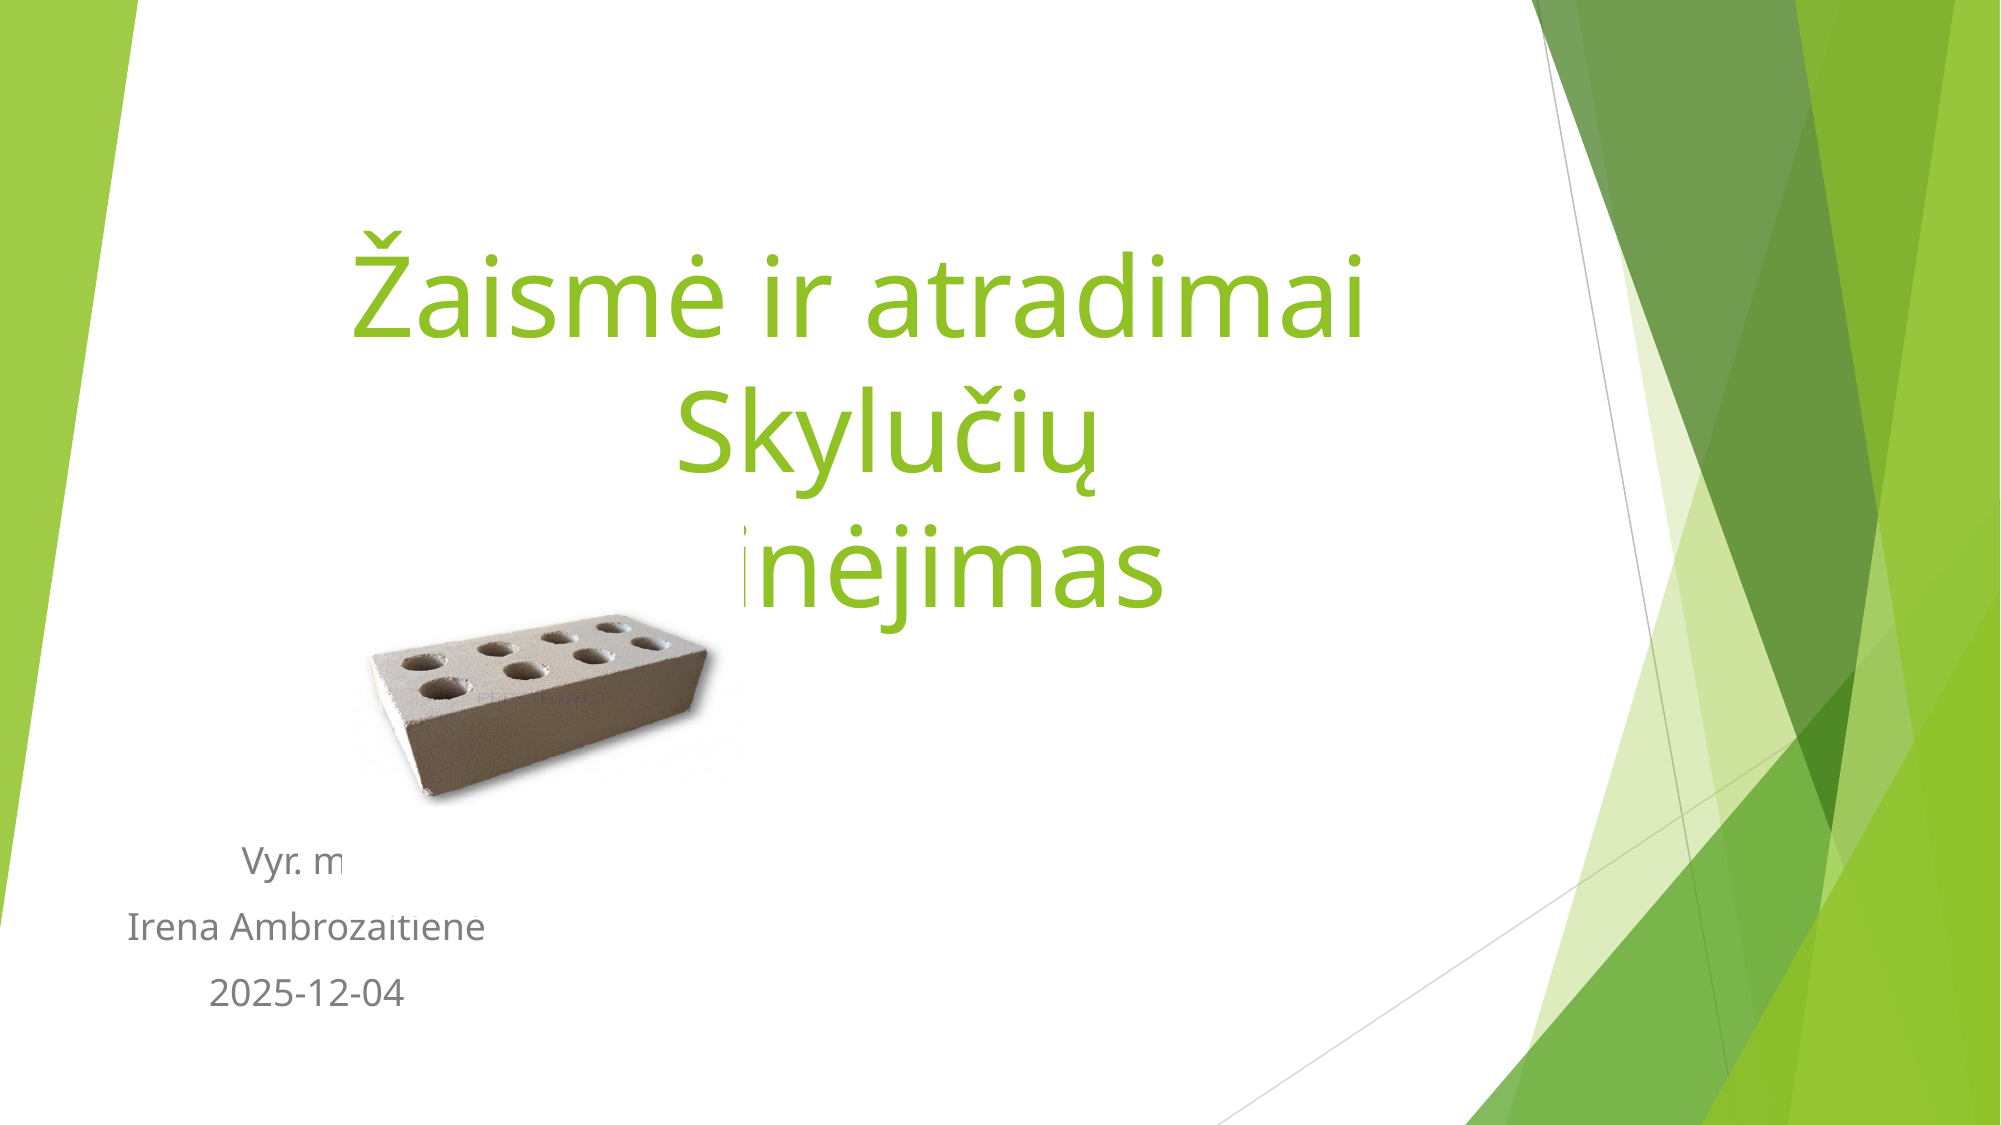

# Žaismė ir atradimai Skylučių tyrinėjimas
Vyr. mokytoja
Irena Ambrozaitienė
2025-12-04